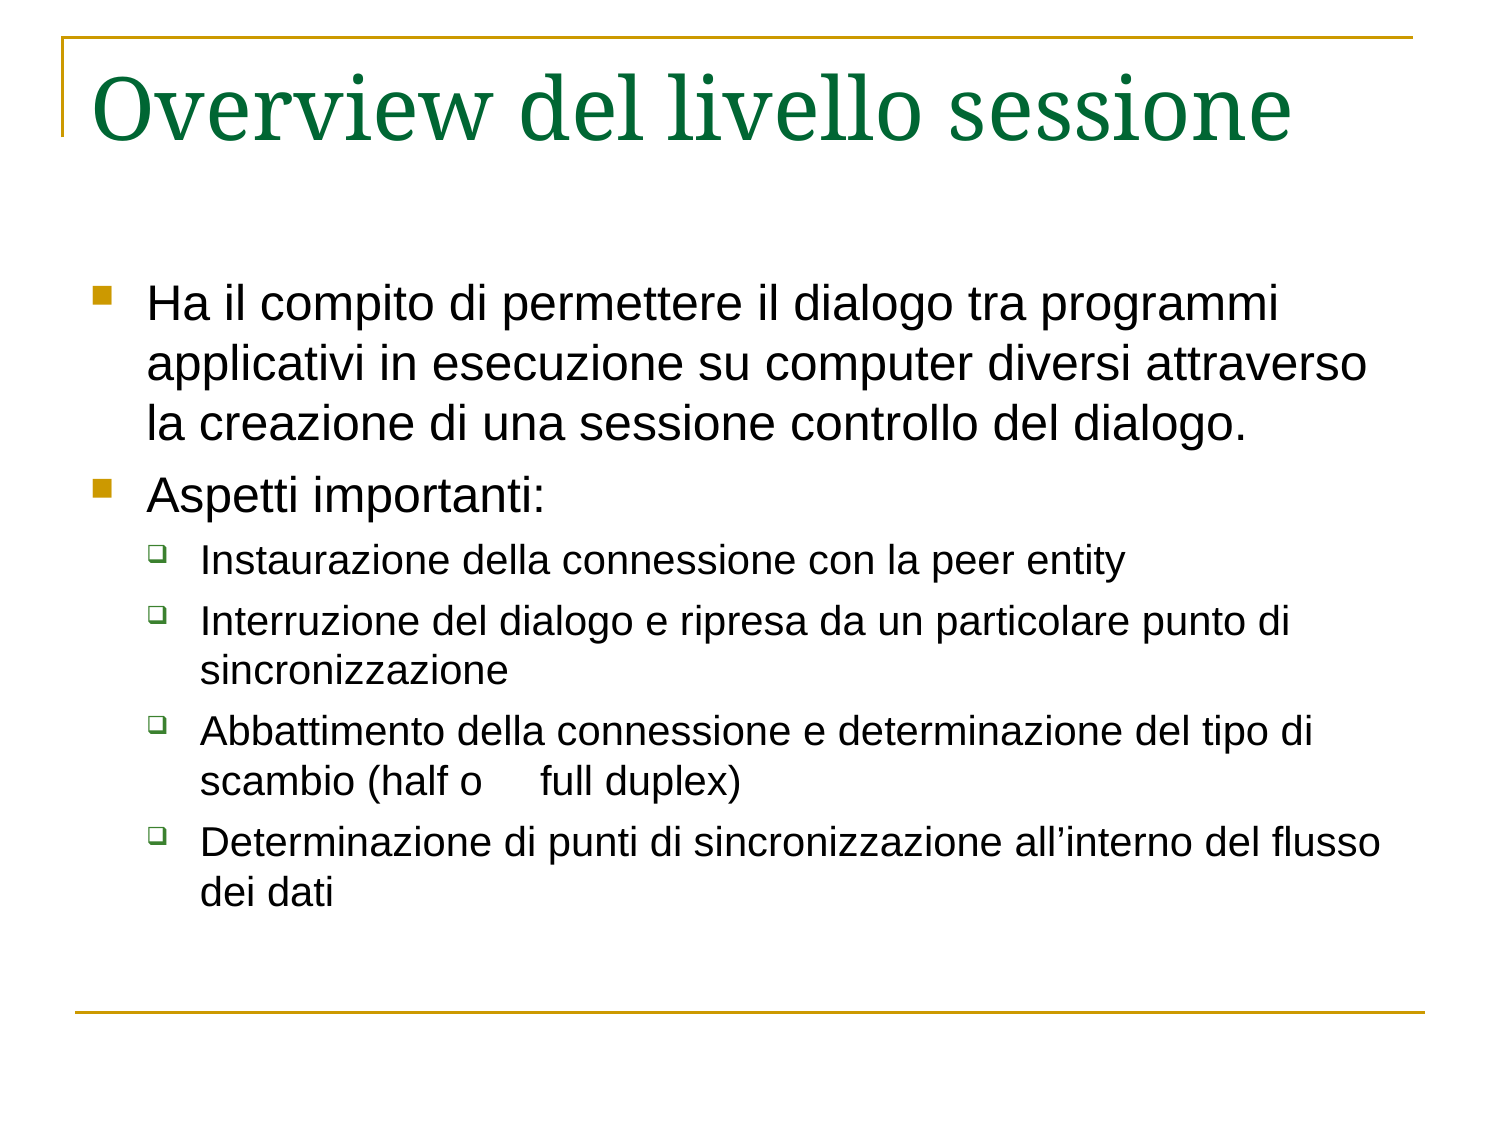

# Overview del livello sessione
Ha il compito di permettere il dialogo tra programmi applicativi in esecuzione su computer diversi attraverso la creazione di una sessione controllo del dialogo.
Aspetti importanti:
Instaurazione della connessione con la peer entity
Interruzione del dialogo e ripresa da un particolare punto di sincronizzazione
Abbattimento della connessione e determinazione del tipo di scambio (half o 	full duplex)
Determinazione di punti di sincronizzazione all’interno del flusso dei dati